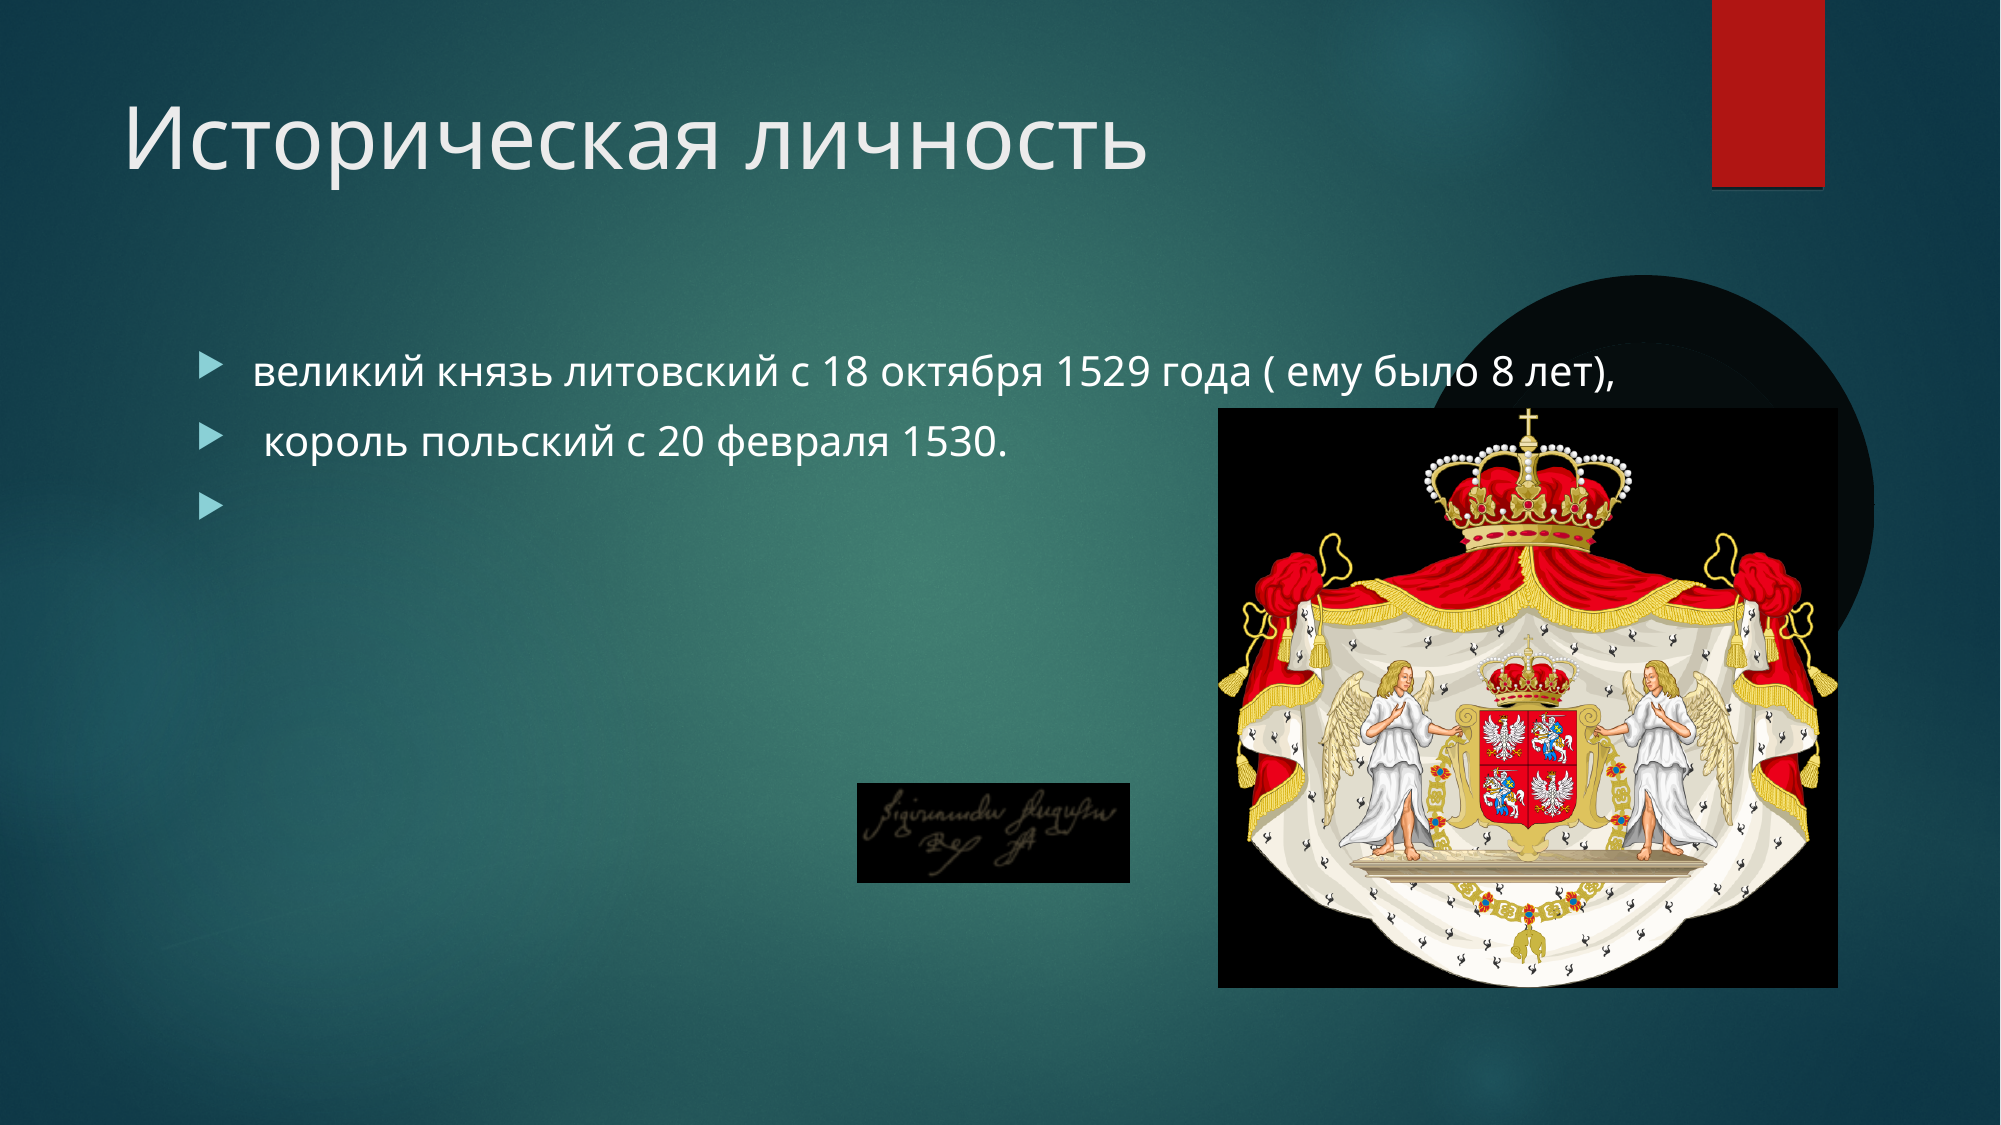

# Историческая личность
великий князь литовский с 18 октября 1529 года ( ему было 8 лет),
 король польский с 20 февраля 1530.